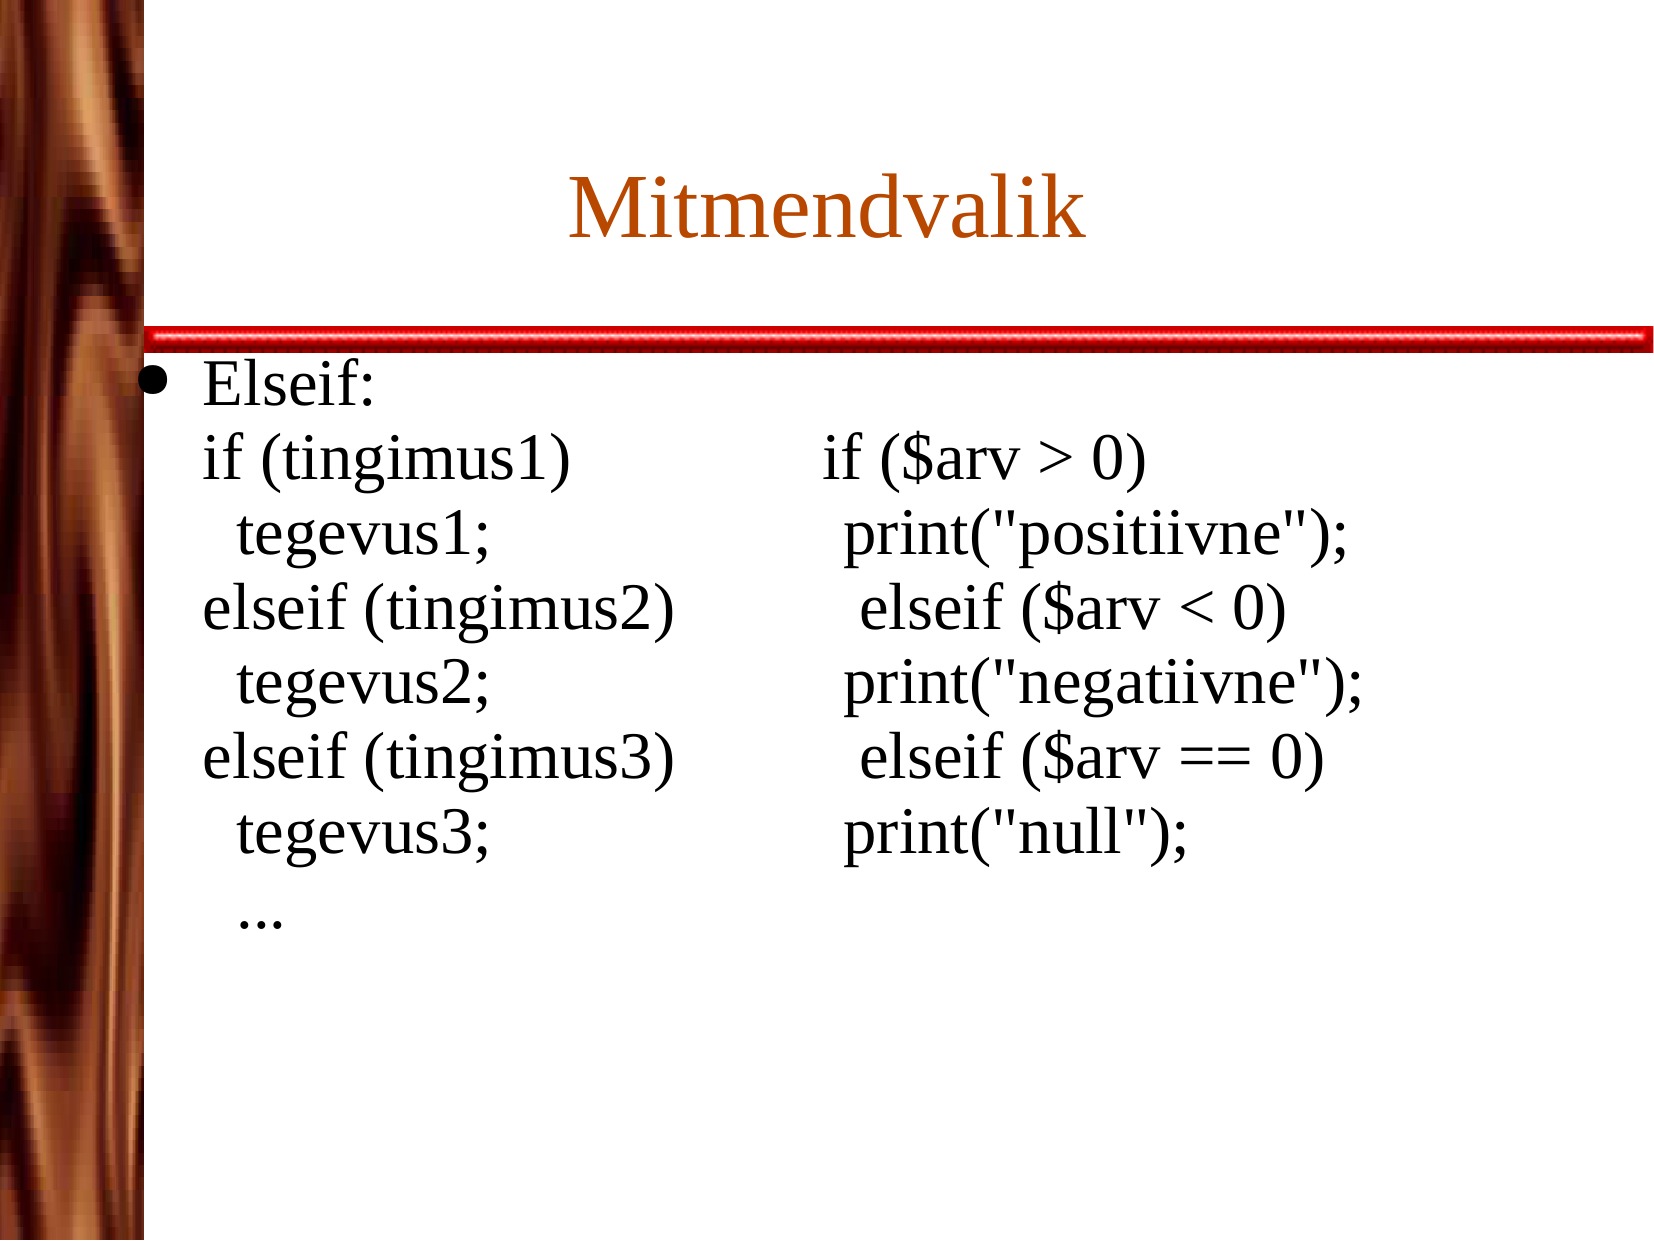

# Mitmendvalik
Elseif:
if (tingimus1) if ($arv > 0)
 tegevus1; print("positiivne");
elseif (tingimus2) elseif ($arv < 0)
 tegevus2; print("negatiivne");
elseif (tingimus3) elseif ($arv == 0)
 tegevus3; print("null");
 ...